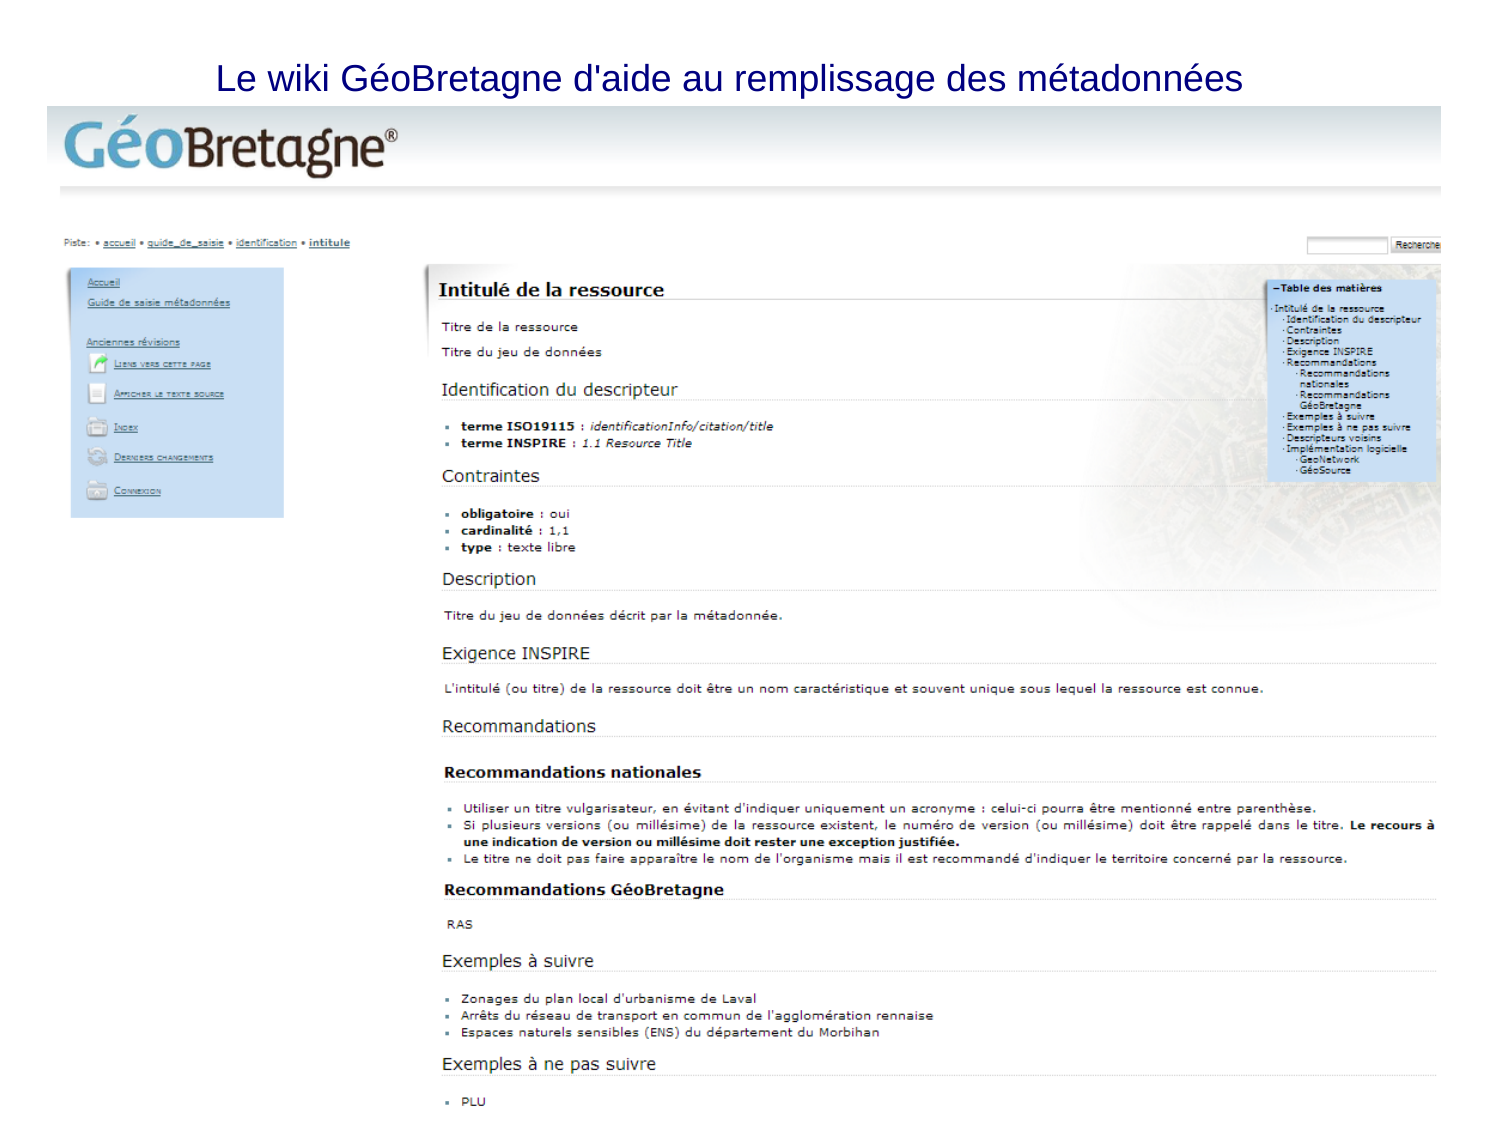

Le wiki GéoBretagne d'aide au remplissage des métadonnées